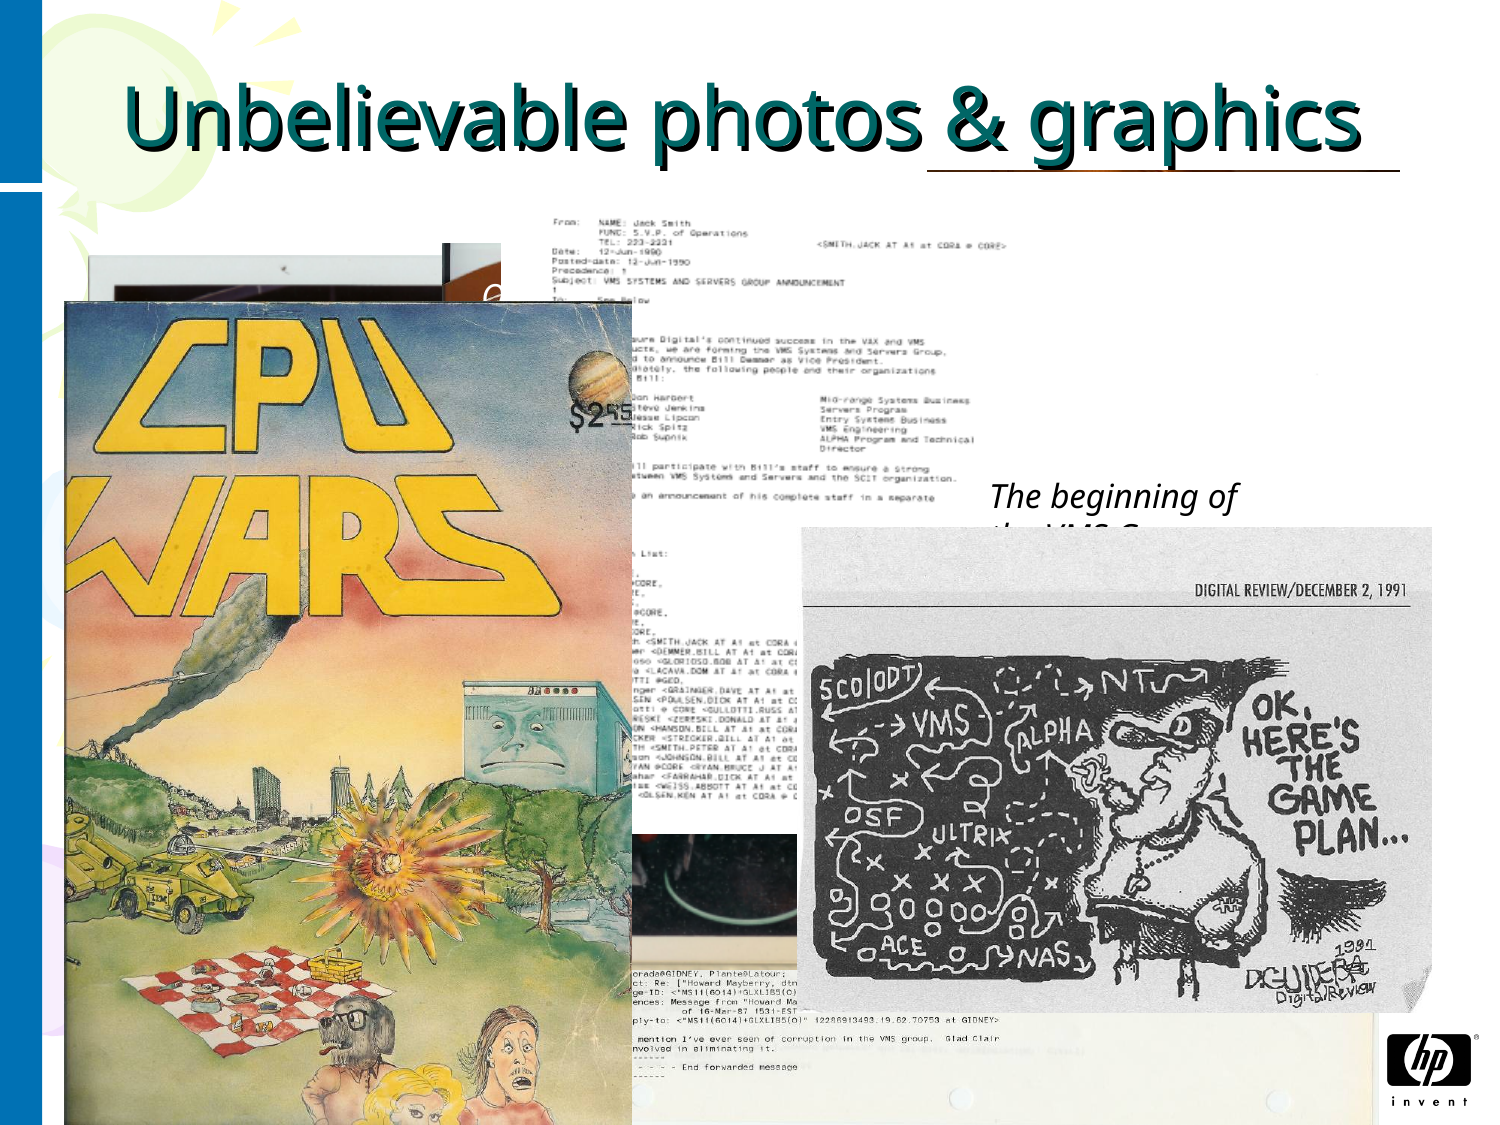

# Unbelievable photos & graphics
Found in a shop in Bangalore
The beginning of the VMS Group
Original RA series storage format
VAX 11/780 or wet bar?
Some of the smartest guys around
VMS 5.0 Project Lead